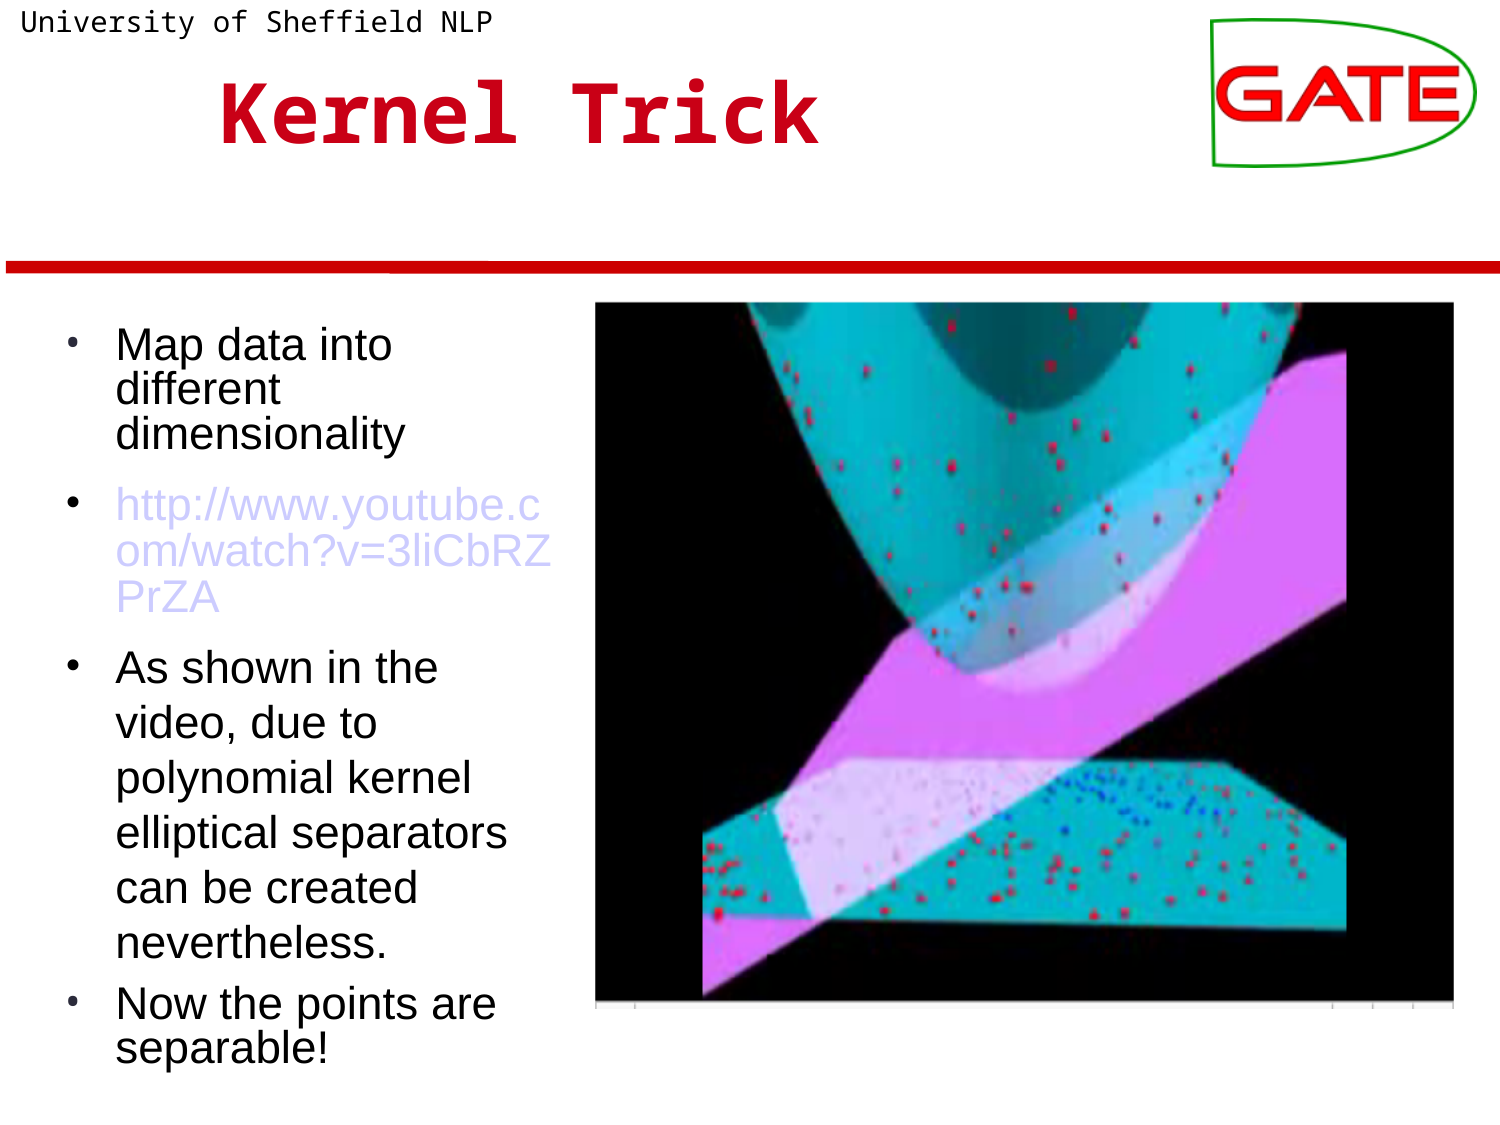

# Kernel Trick
Map data into different dimensionality
http://www.youtube.com/watch?v=3liCbRZPrZA
As shown in the video, due to polynomial kernel elliptical separators can be created nevertheless.
Now the points are separable!